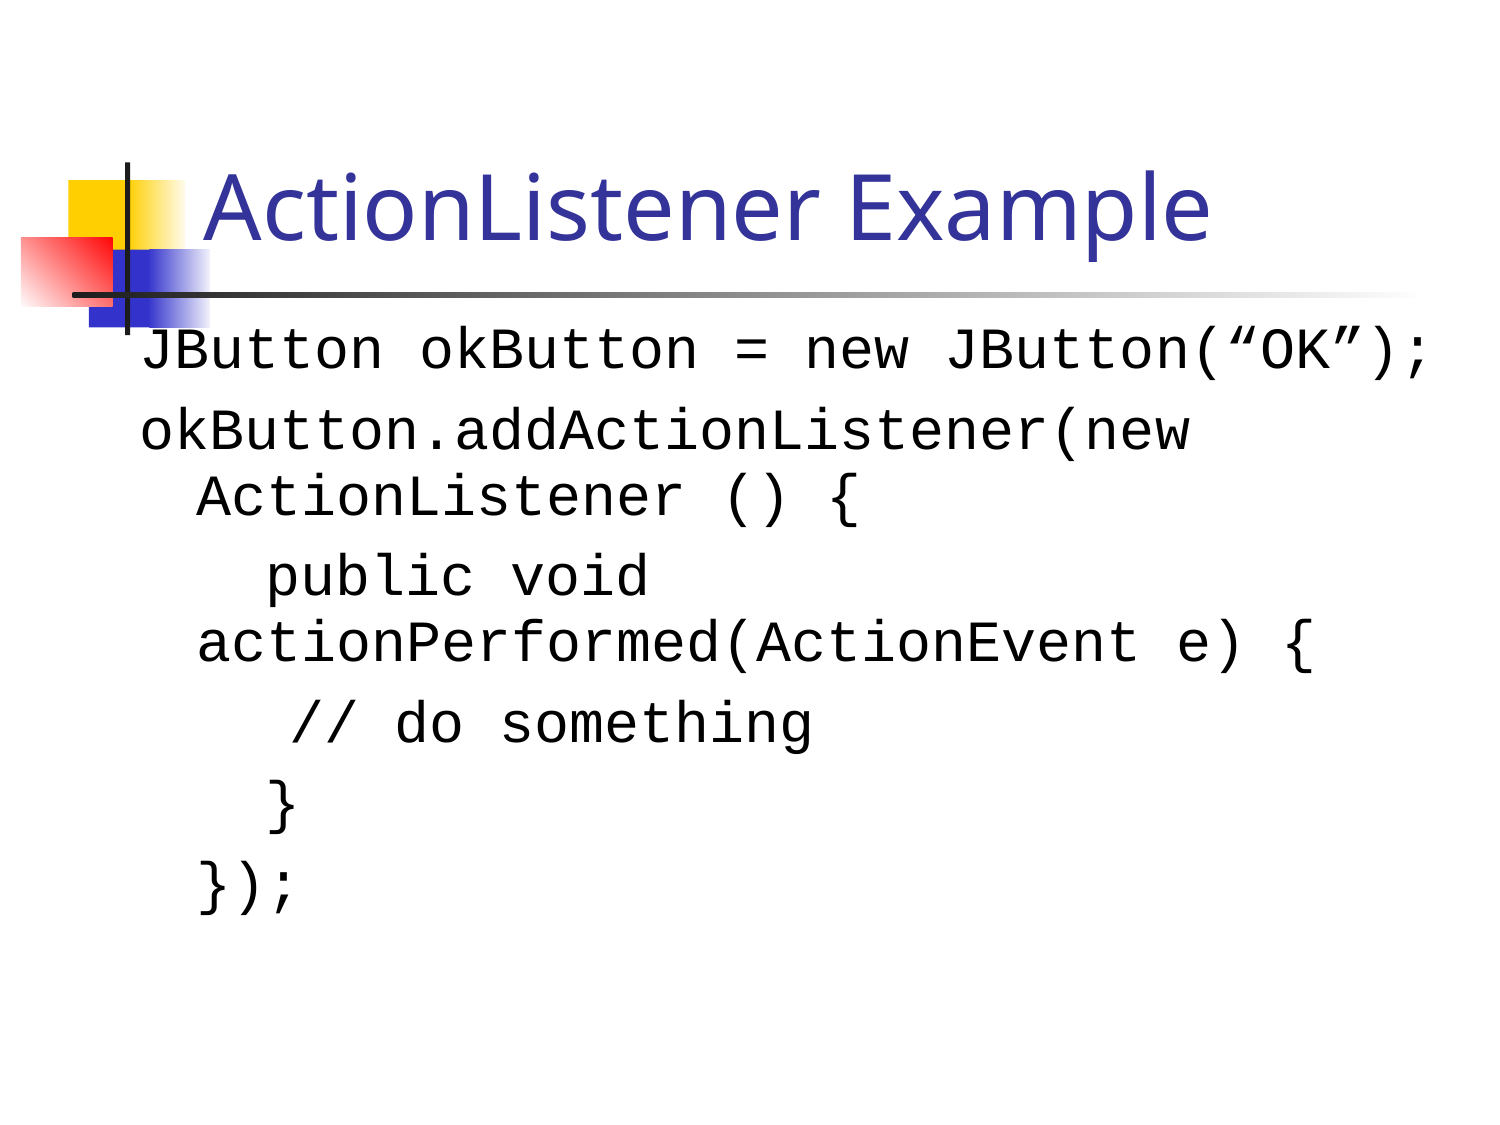

# ActionListener Example
JButton okButton = new JButton(“OK”);
okButton.addActionListener(new ActionListener () {
	 public void actionPerformed(ActionEvent e) {
		// do something
	 }
	});